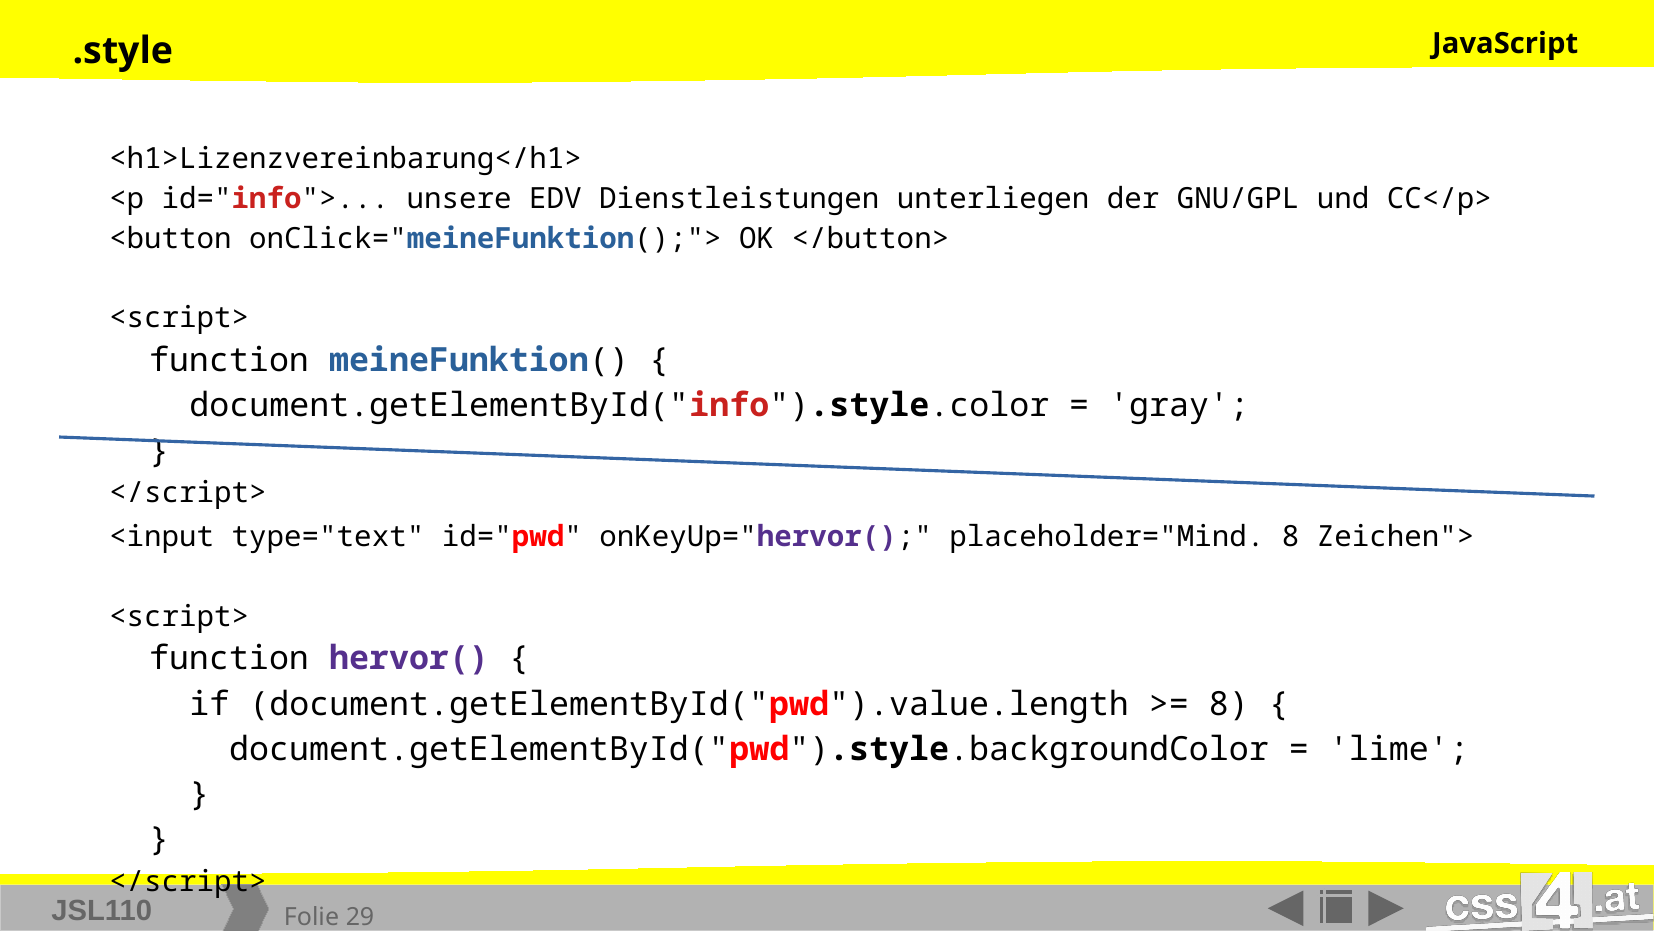

JavaScript
.style
<h1>Lizenzvereinbarung</h1>
<p id="info">... unsere EDV Dienstleistungen unterliegen der GNU/GPL und CC</p>
<button onClick="meineFunktion();"> OK </button>
<script>
 function meineFunktion() {
 document.getElementById("info").style.color = 'gray';
 }
</script>
<input type="text" id="pwd" onKeyUp="hervor();" placeholder="Mind. 8 Zeichen">
<script>
 function hervor() {
 if (document.getElementById("pwd").value.length >= 8) {
 document.getElementById("pwd").style.backgroundColor = 'lime';
 }
 }
</script>
JSL110
Folie